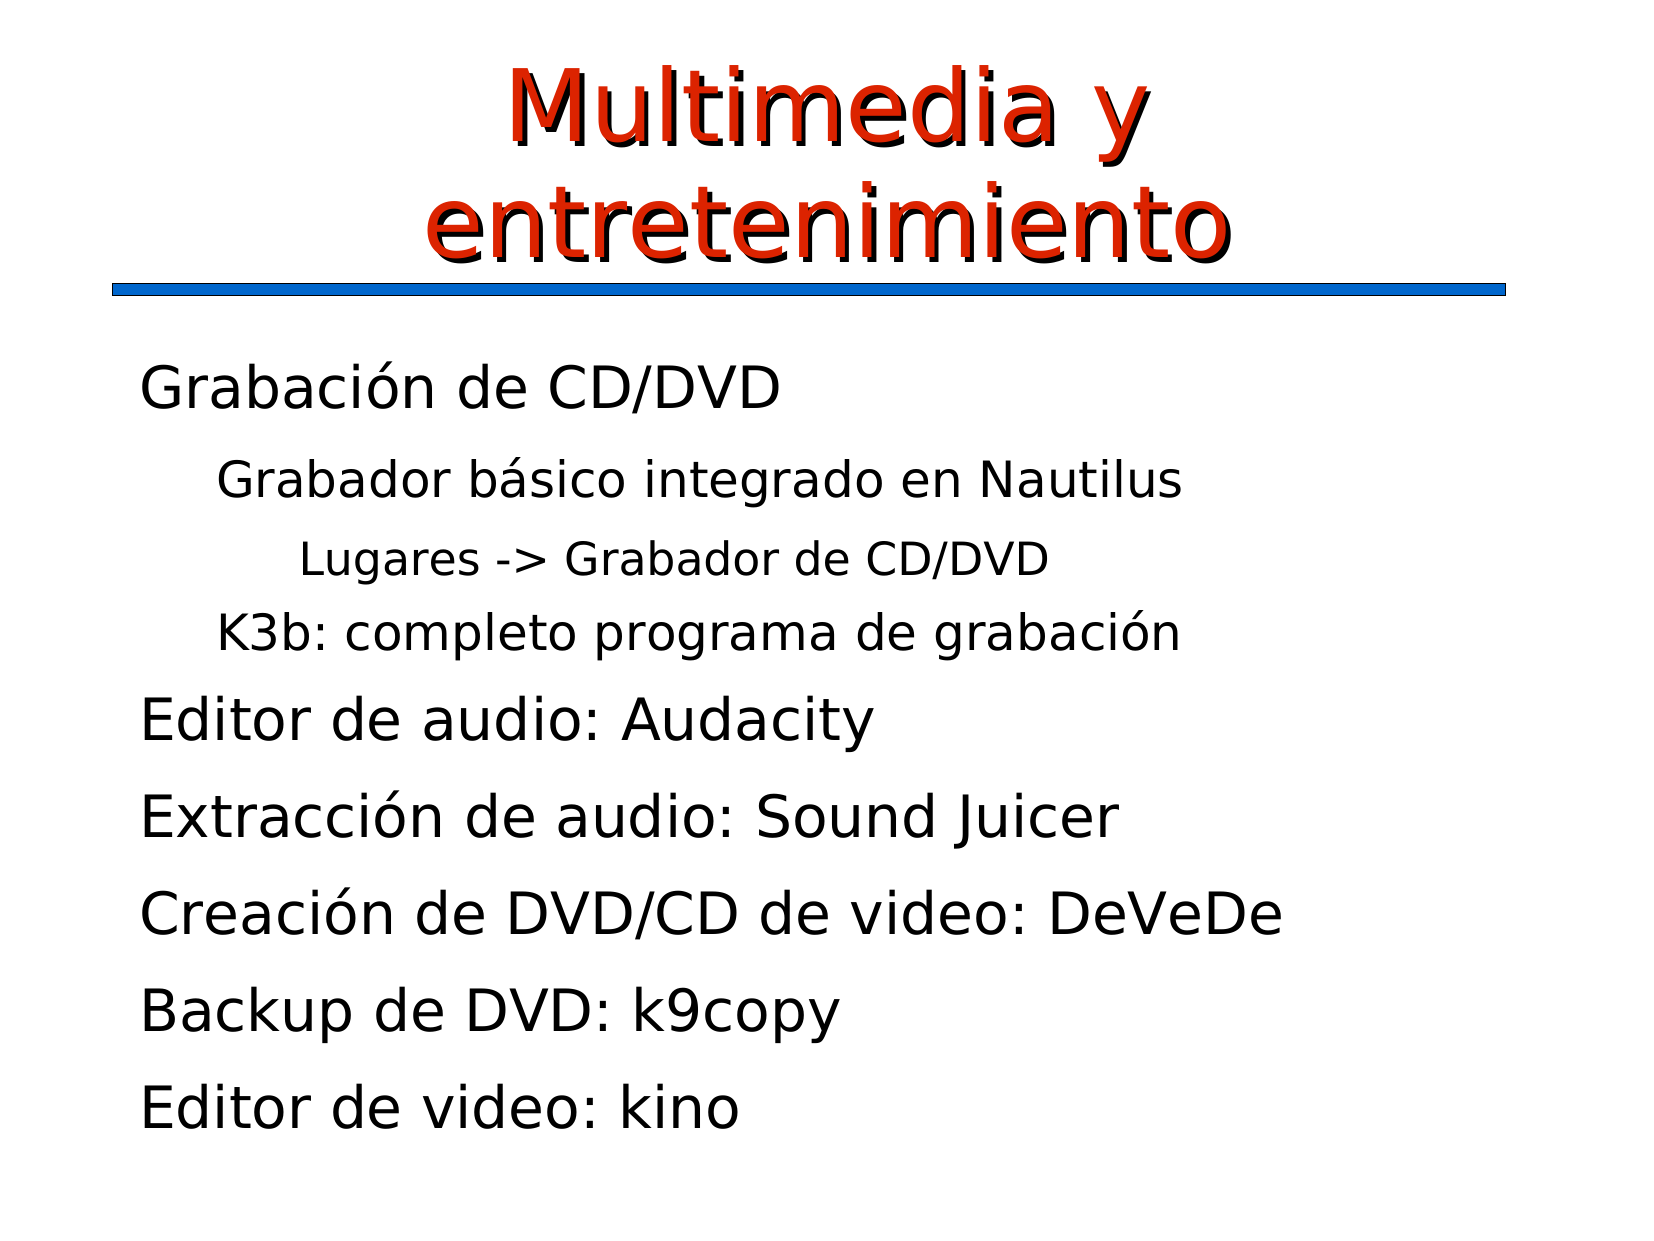

# Multimedia y entretenimiento
Grabación de CD/DVD
Grabador básico integrado en Nautilus
Lugares -> Grabador de CD/DVD
K3b: completo programa de grabación
Editor de audio: Audacity
Extracción de audio: Sound Juicer
Creación de DVD/CD de video: DeVeDe
Backup de DVD: k9copy
Editor de video: kino